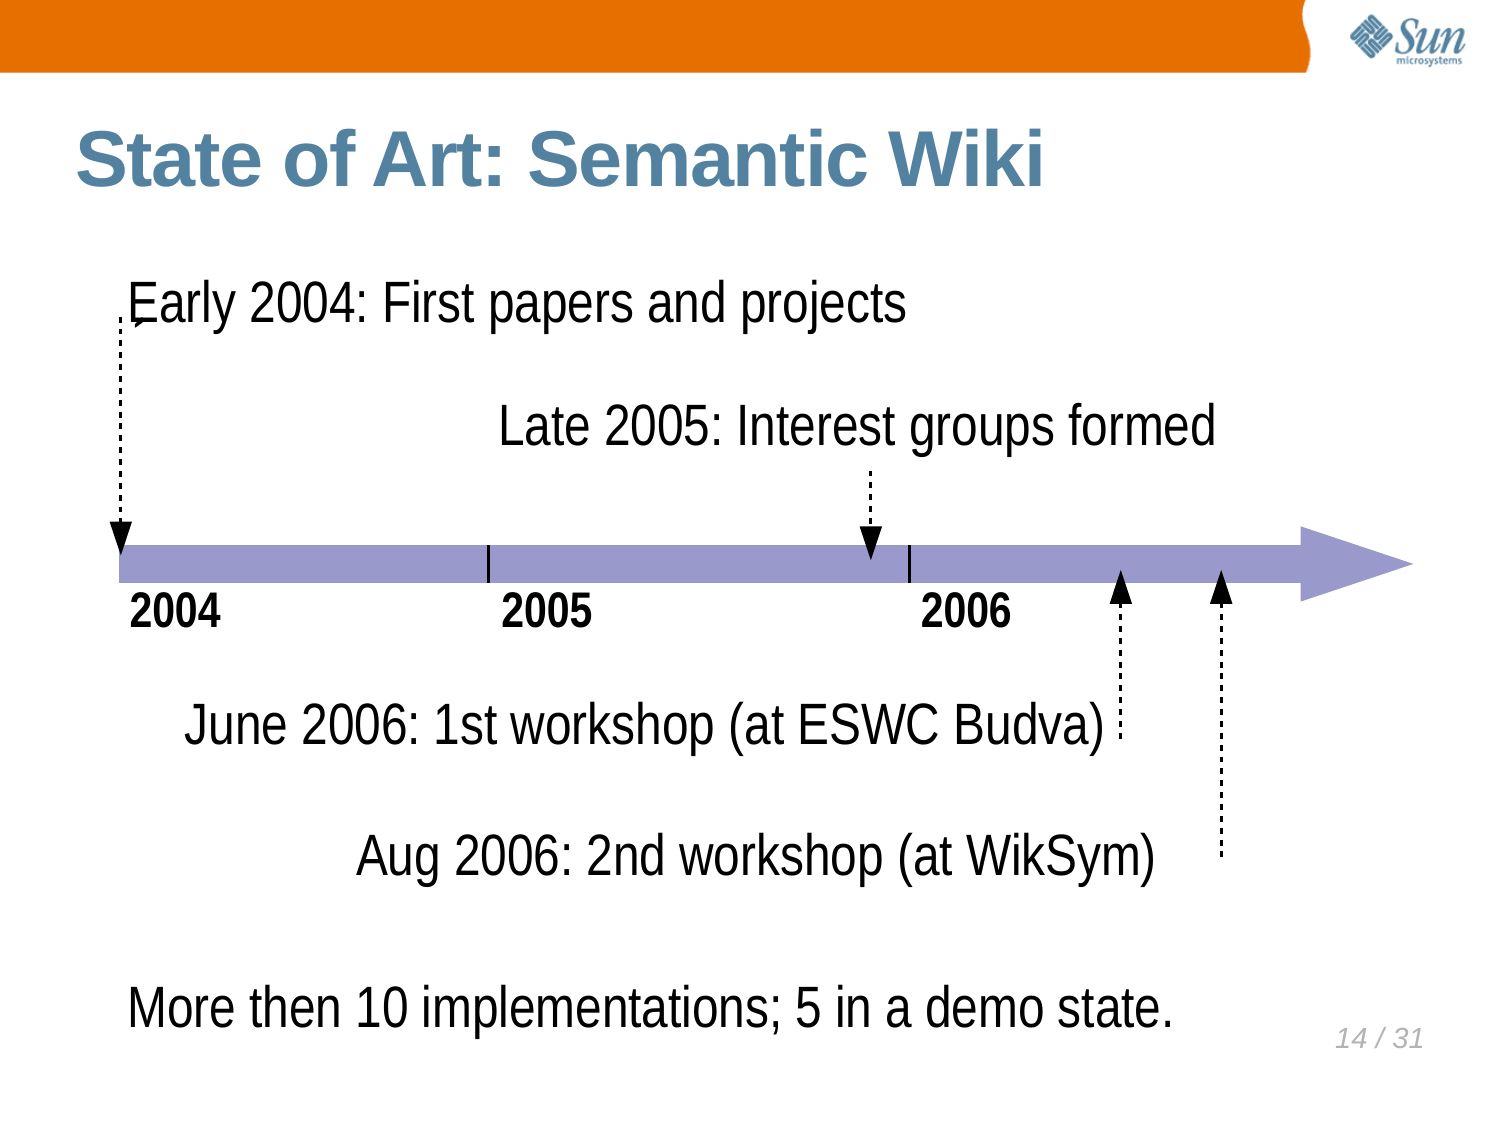

# State of Art: Semantic Wiki
Early 2004: First papers and projects
Late 2005: Interest groups formed
June 2006: 1st workshop (at ESWC Budva)
Aug 2006: 2nd workshop (at WikSym)
More then 10 implementations; 5 in a demo state.
`
2004
2005
2006
14